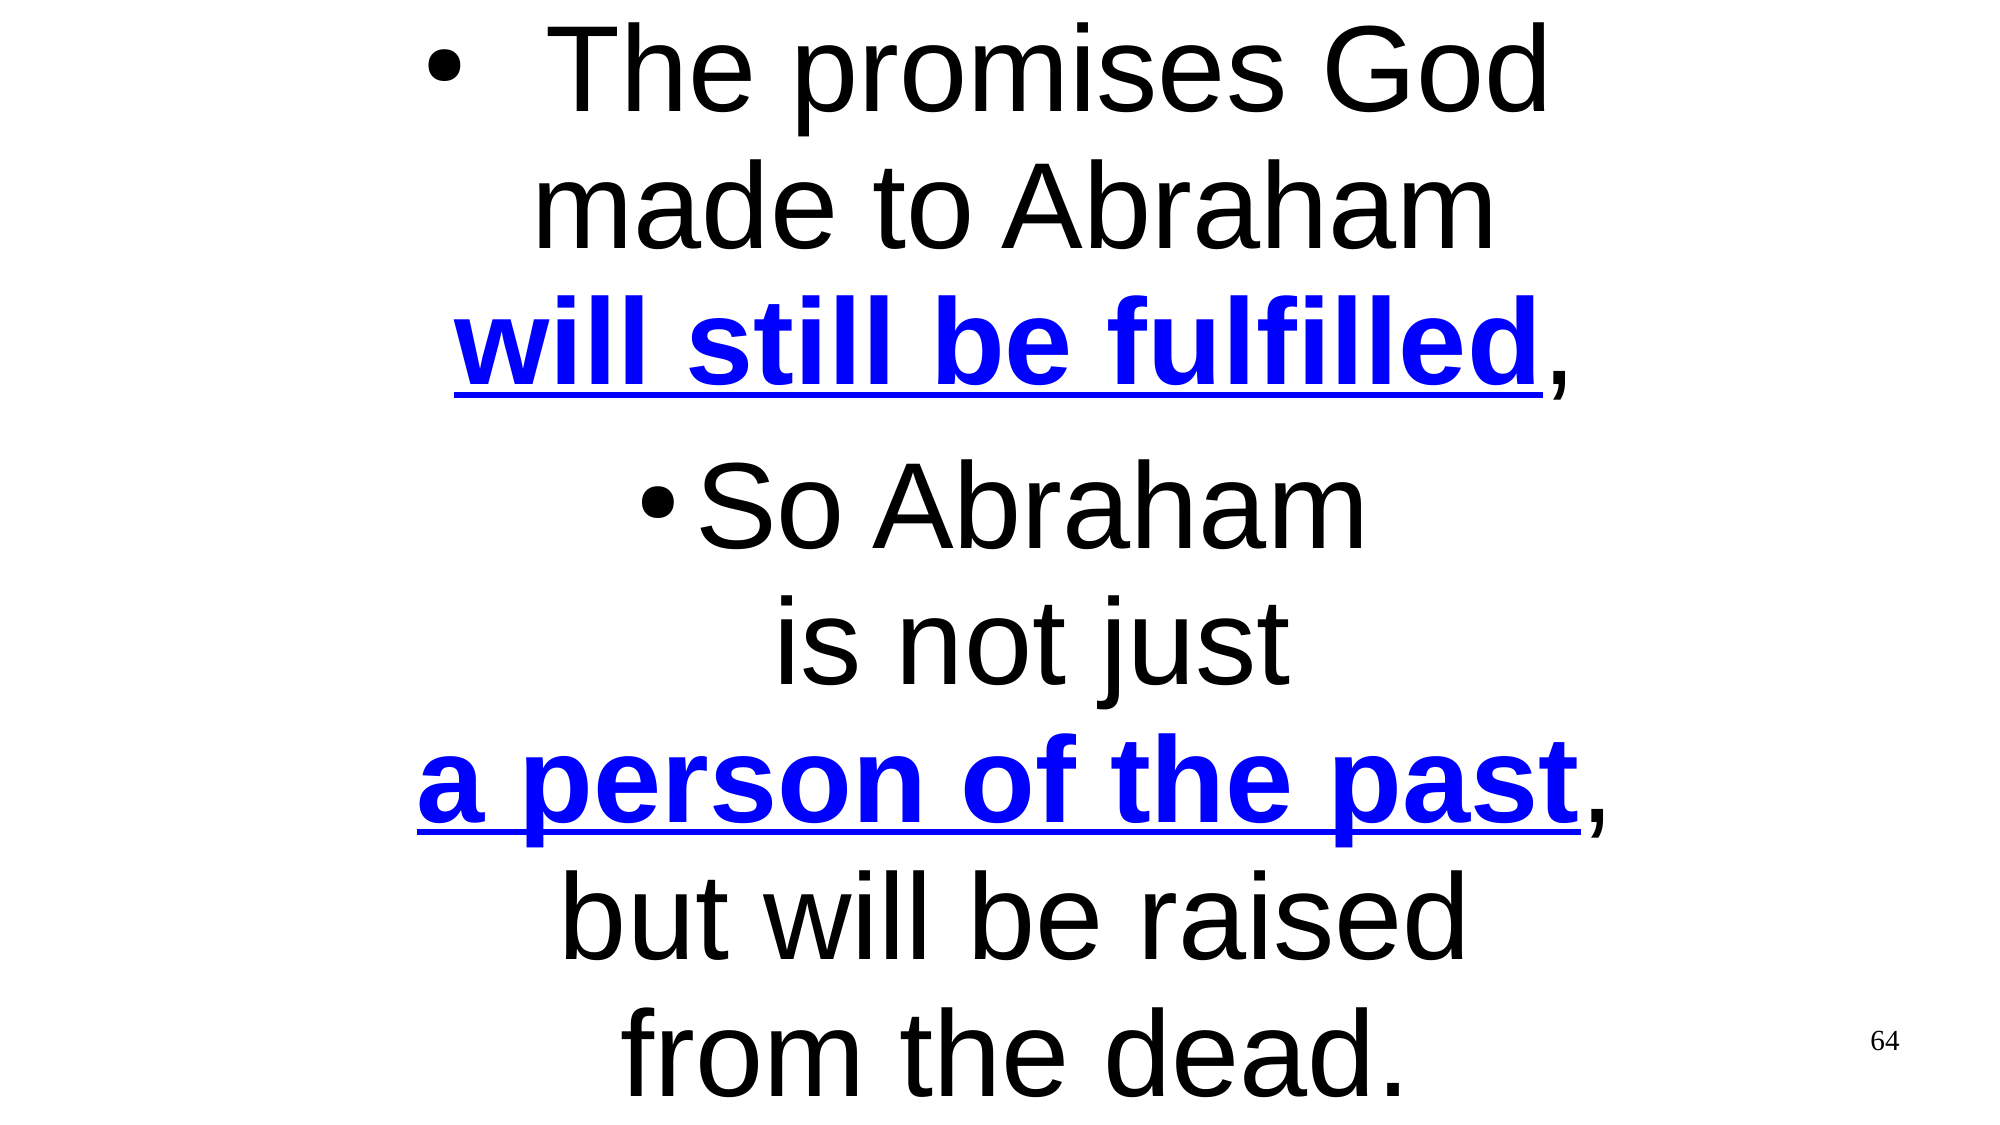

# The promises God made to Abraham will still be fulfilled,
So Abraham
 is not just
a person of the past,
but will be raised
from the dead.
64